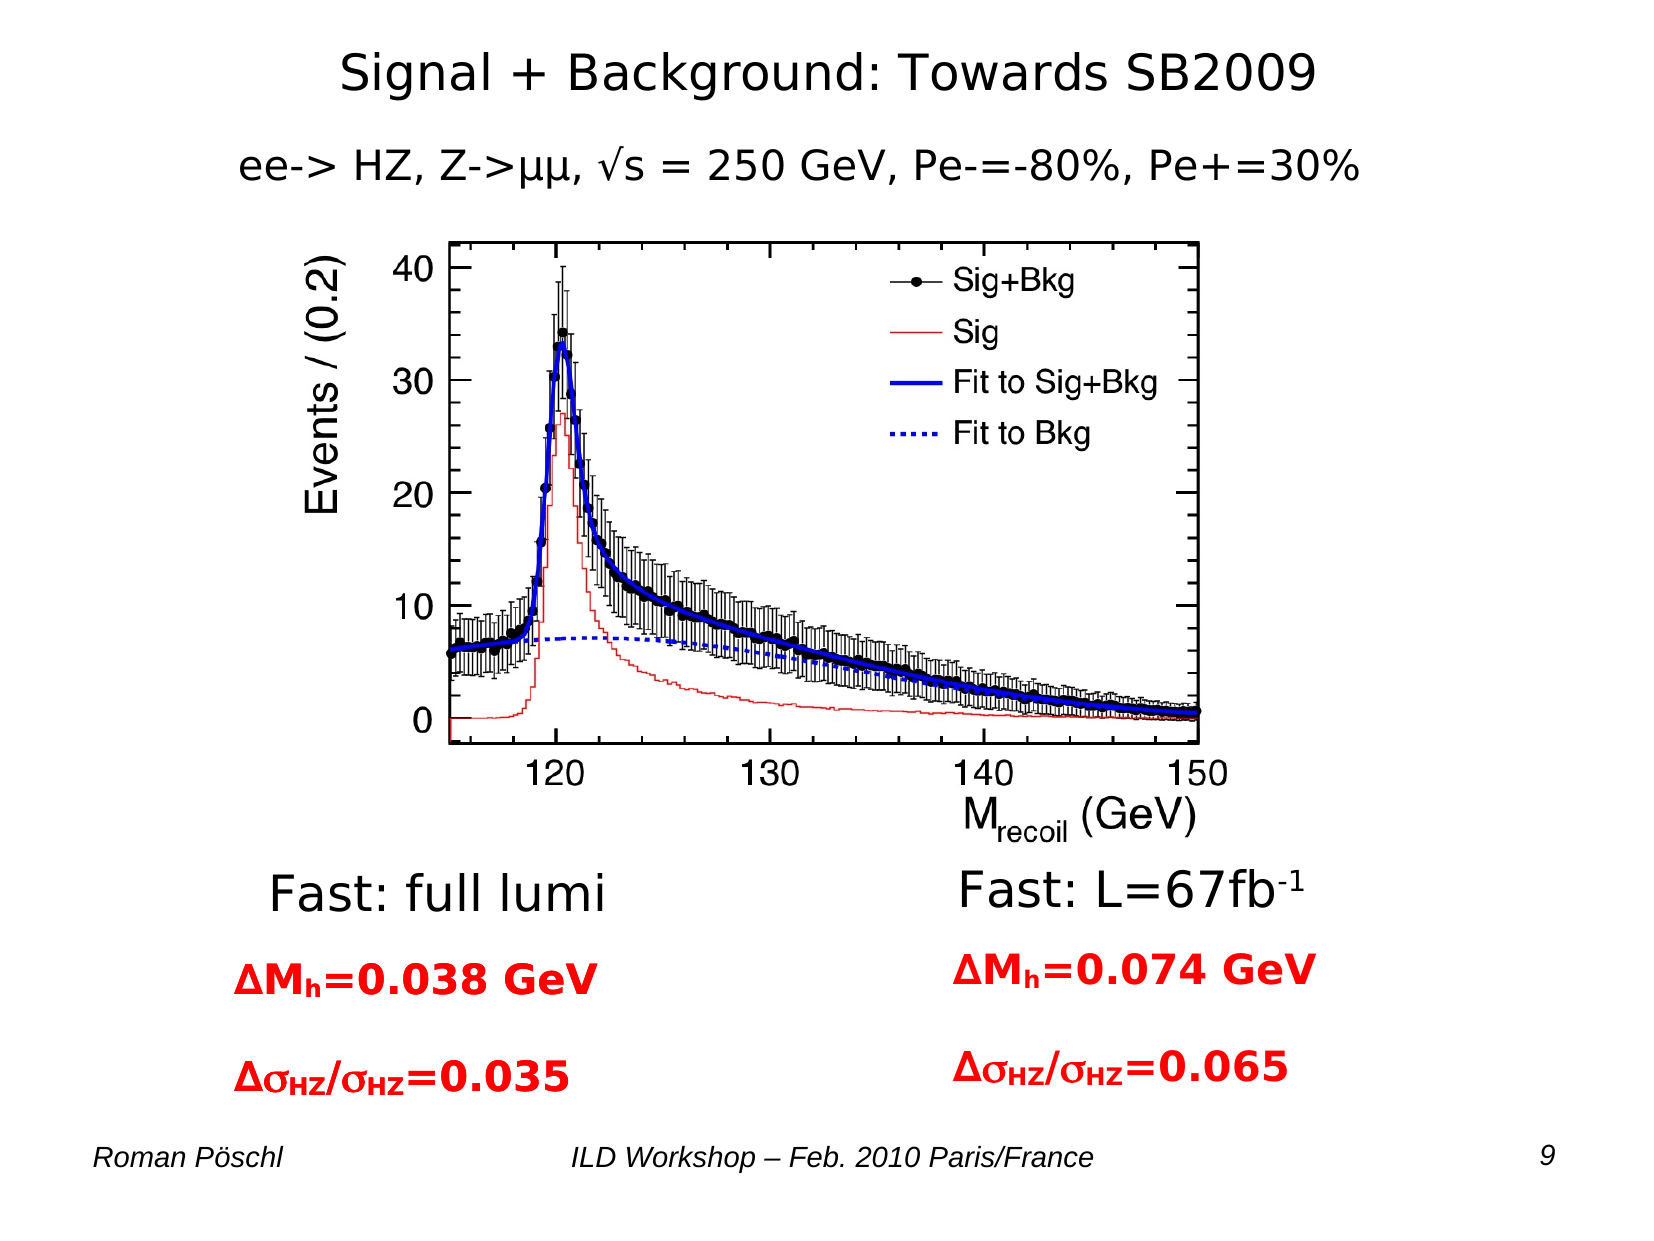

Signal + Background: Towards SB2009
ee-> HZ, Z->µµ, √s = 250 GeV, Pe-=-80%, Pe+=30%
Fast: L=67fb-1
Fast: full lumi
∆Mh=0.074 GeV
∆σHZ/σHZ=0.065
∆Mh=0.038 GeV
∆σHZ/σHZ=0.035
∆Mh=0.038 GeV
∆σHZ/σHZ=0.035